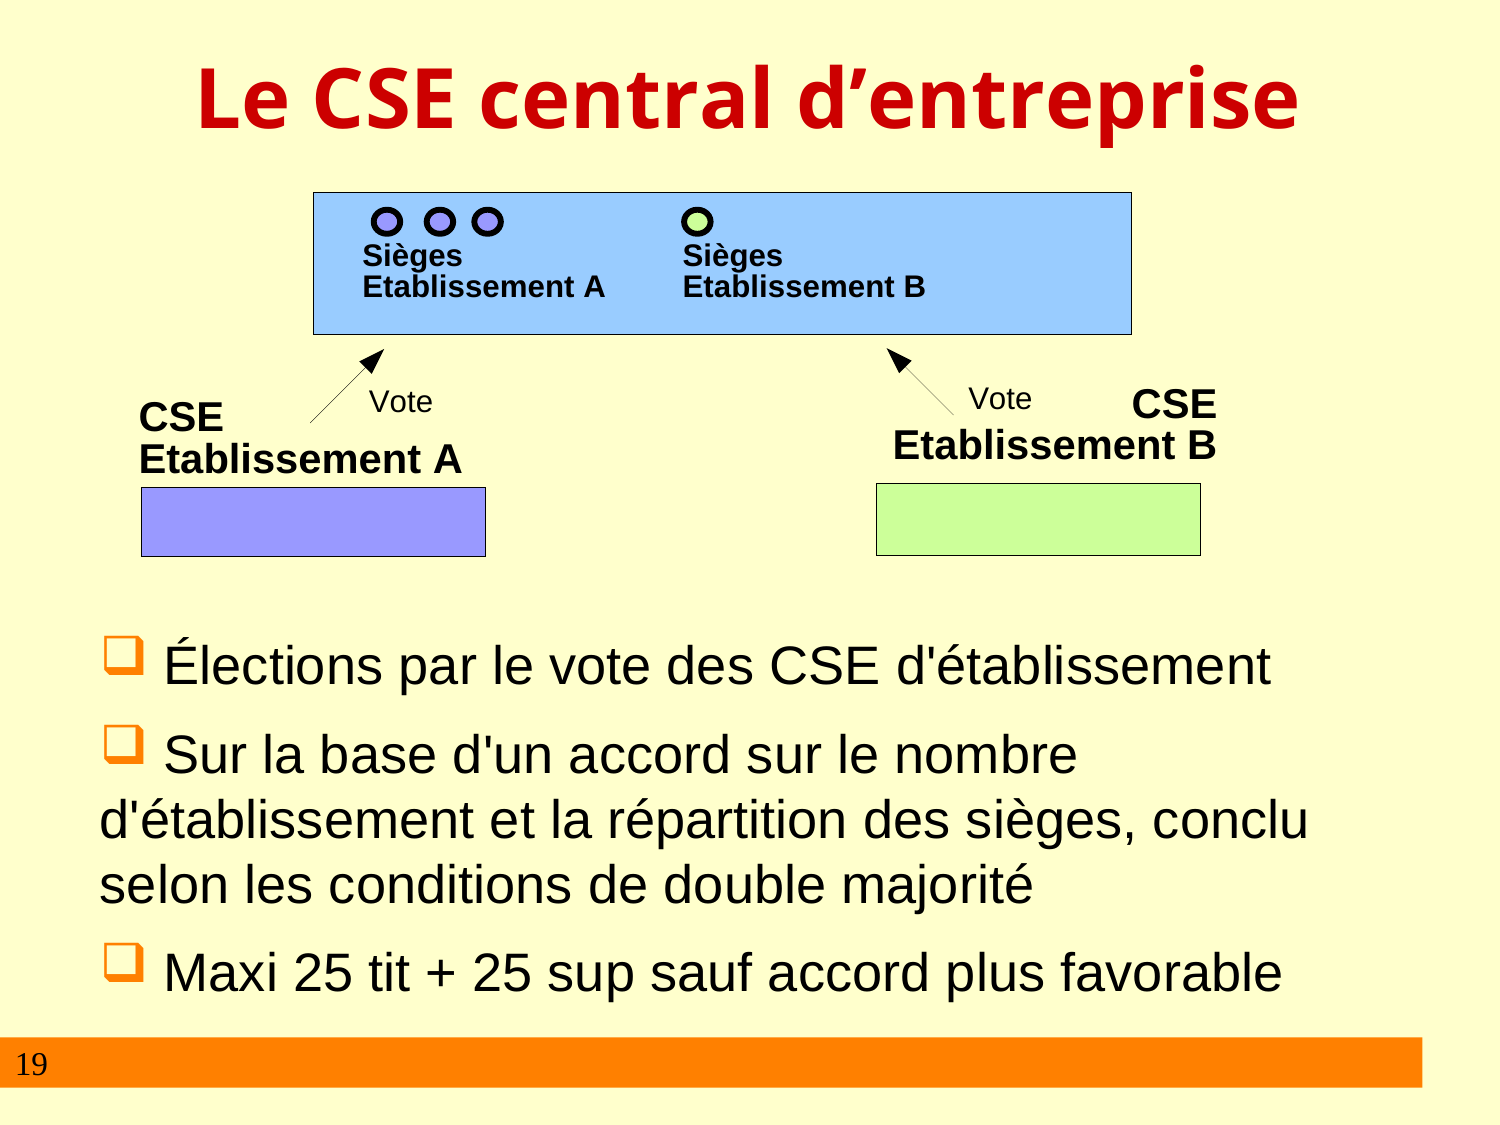

# Le CSE central d’entreprise
Sièges
Etablissement A
Sièges
Etablissement B
CSE Etablissement B
Vote
Vote
CSE Etablissement A
 Élections par le vote des CSE d'établissement
 Sur la base d'un accord sur le nombre d'établissement et la répartition des sièges, conclu selon les conditions de double majorité
 Maxi 25 tit + 25 sup sauf accord plus favorable